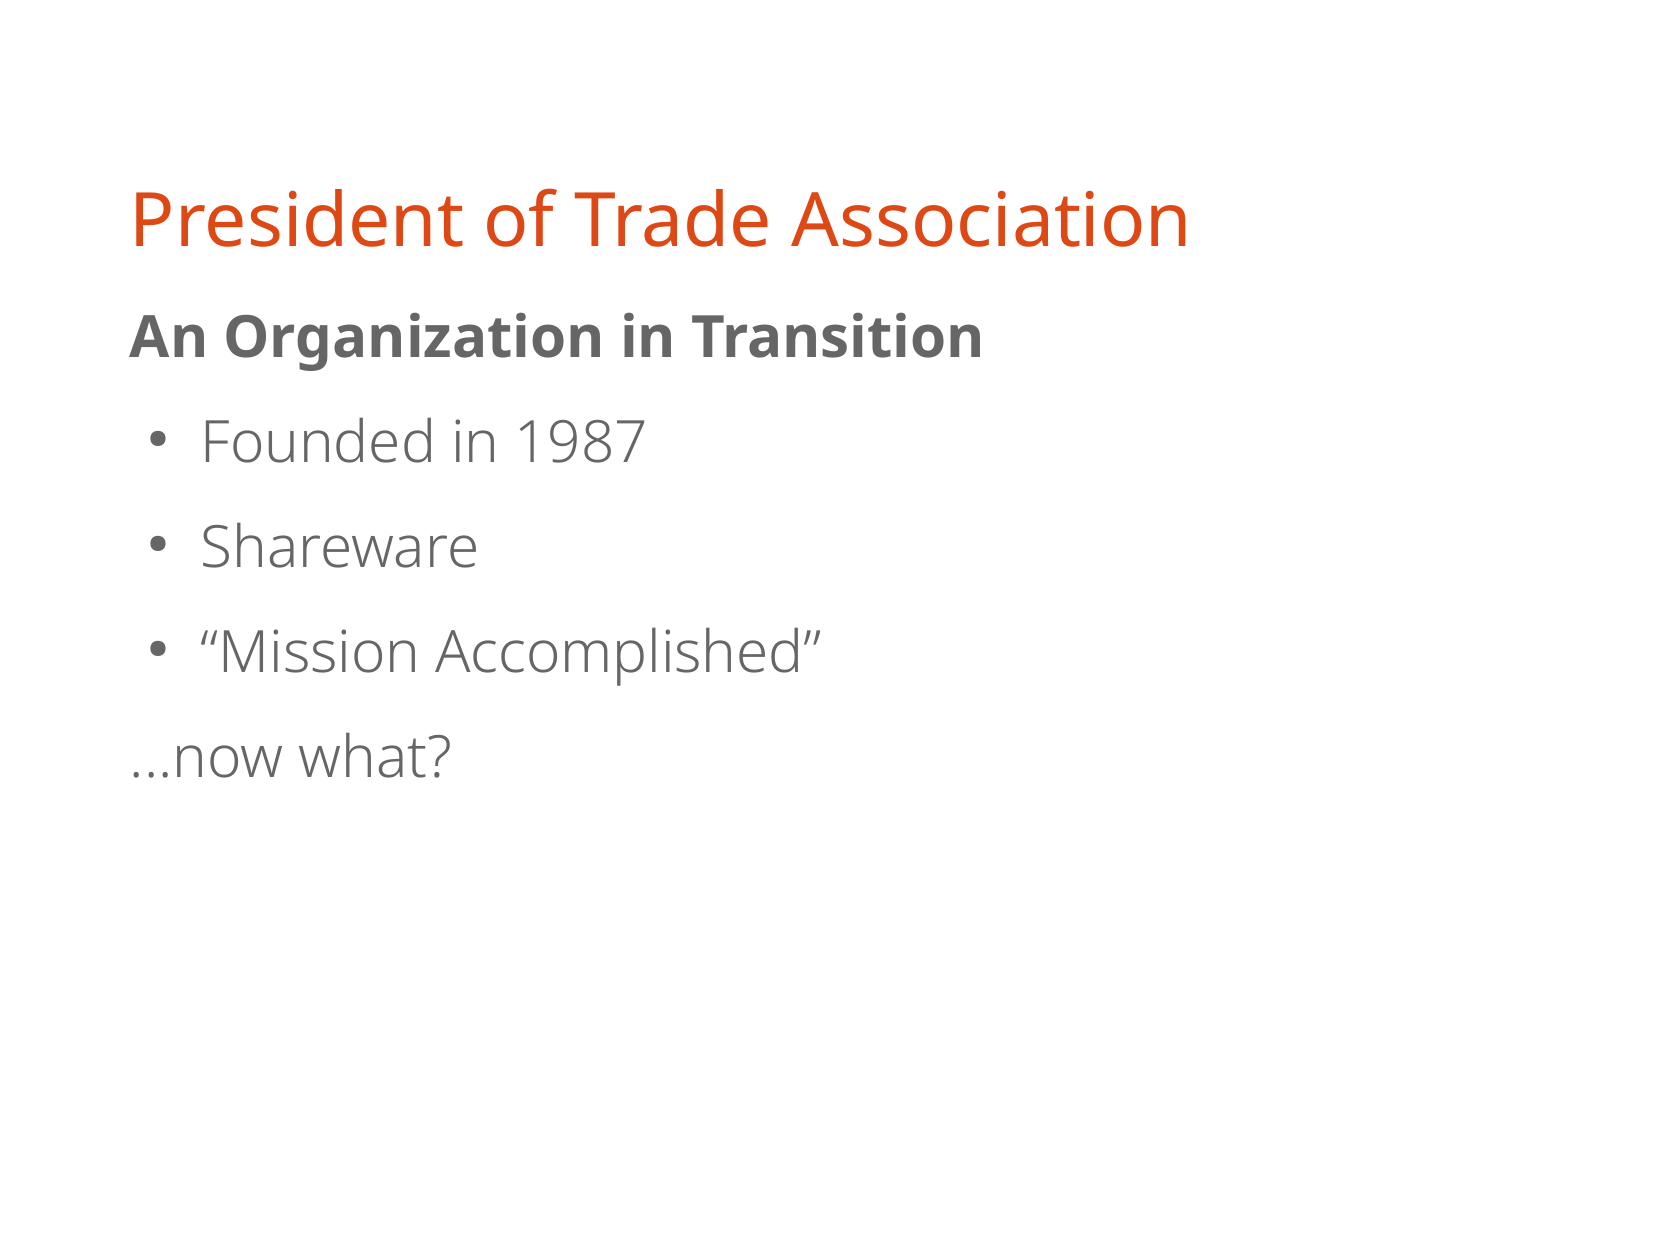

# President of Trade Association
An Organization in Transition
Founded in 1987
Shareware
“Mission Accomplished”
...now what?